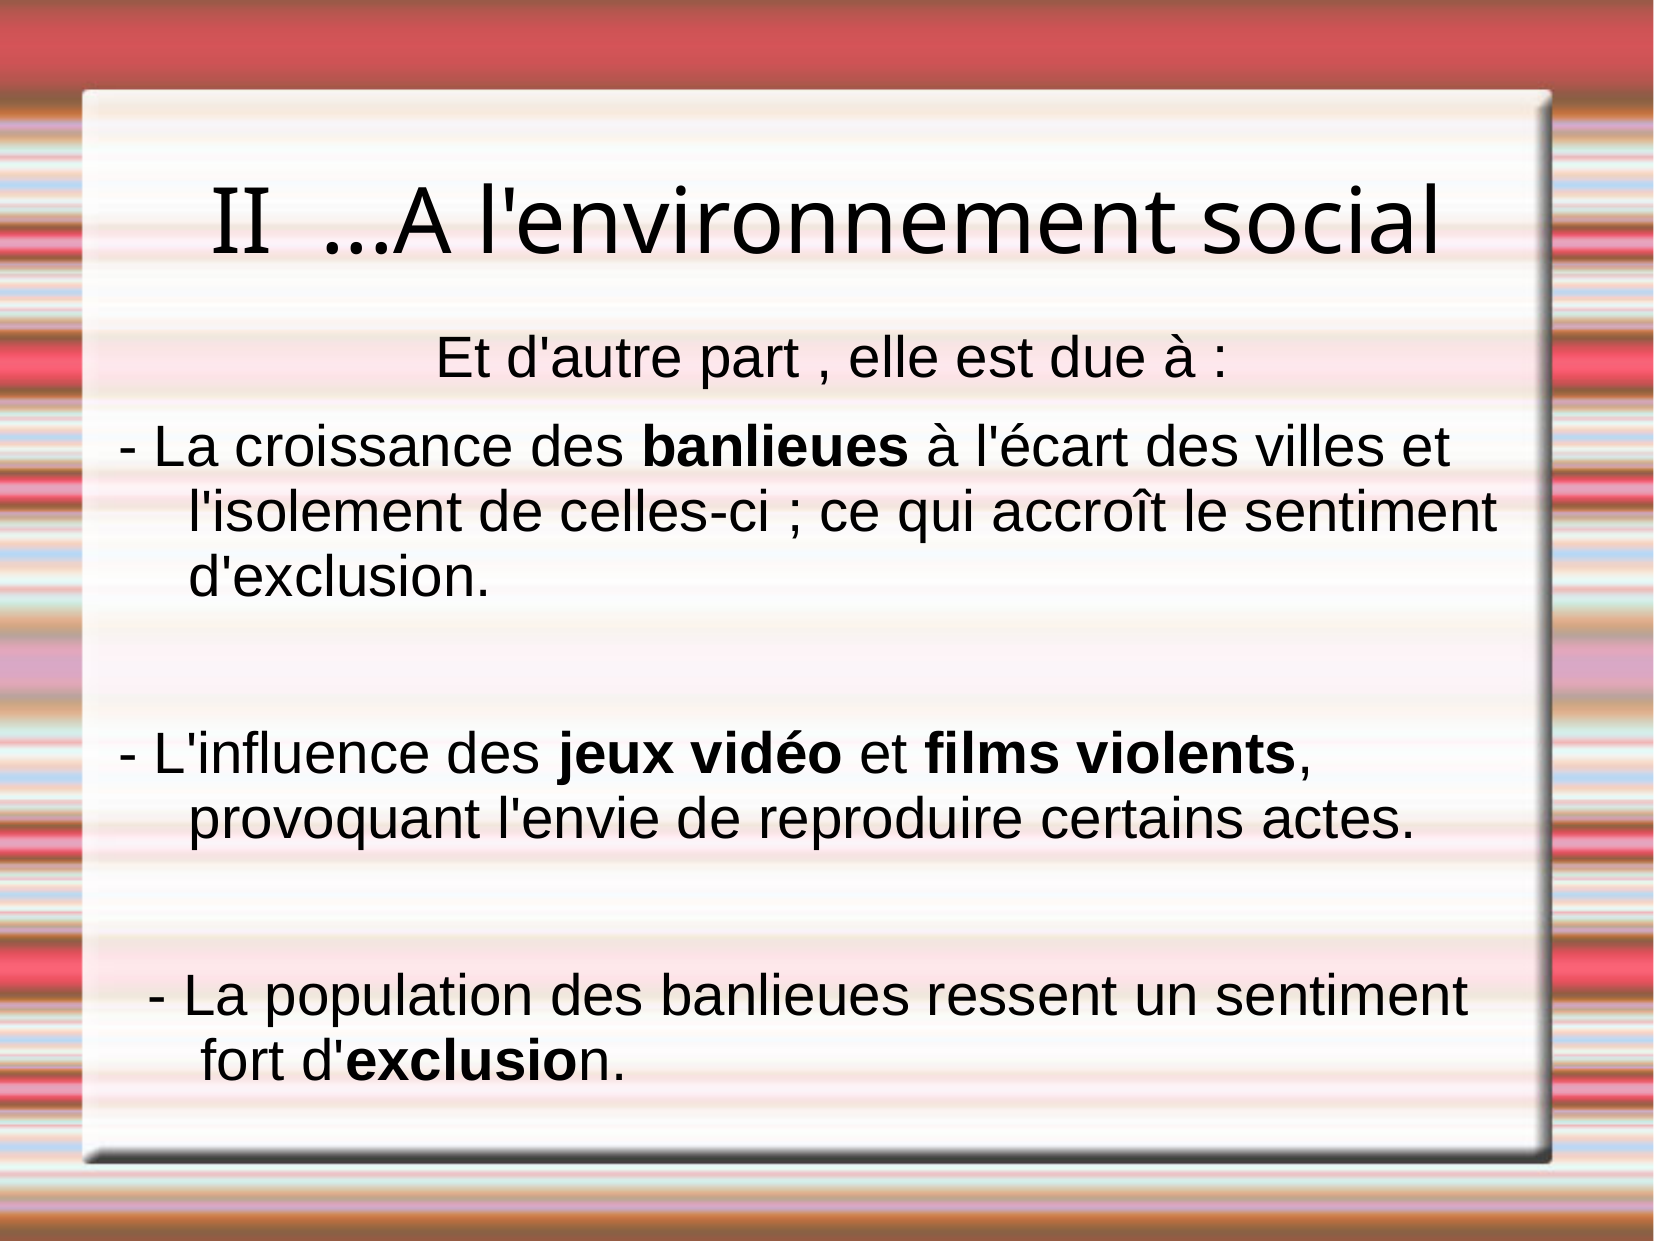

# II ...A l'environnement social
Et d'autre part , elle est due à :
- La croissance des banlieues à l'écart des villes et l'isolement de celles-ci ; ce qui accroît le sentiment d'exclusion.
- L'influence des jeux vidéo et films violents, provoquant l'envie de reproduire certains actes.
- La population des banlieues ressent un sentiment fort d'exclusion.